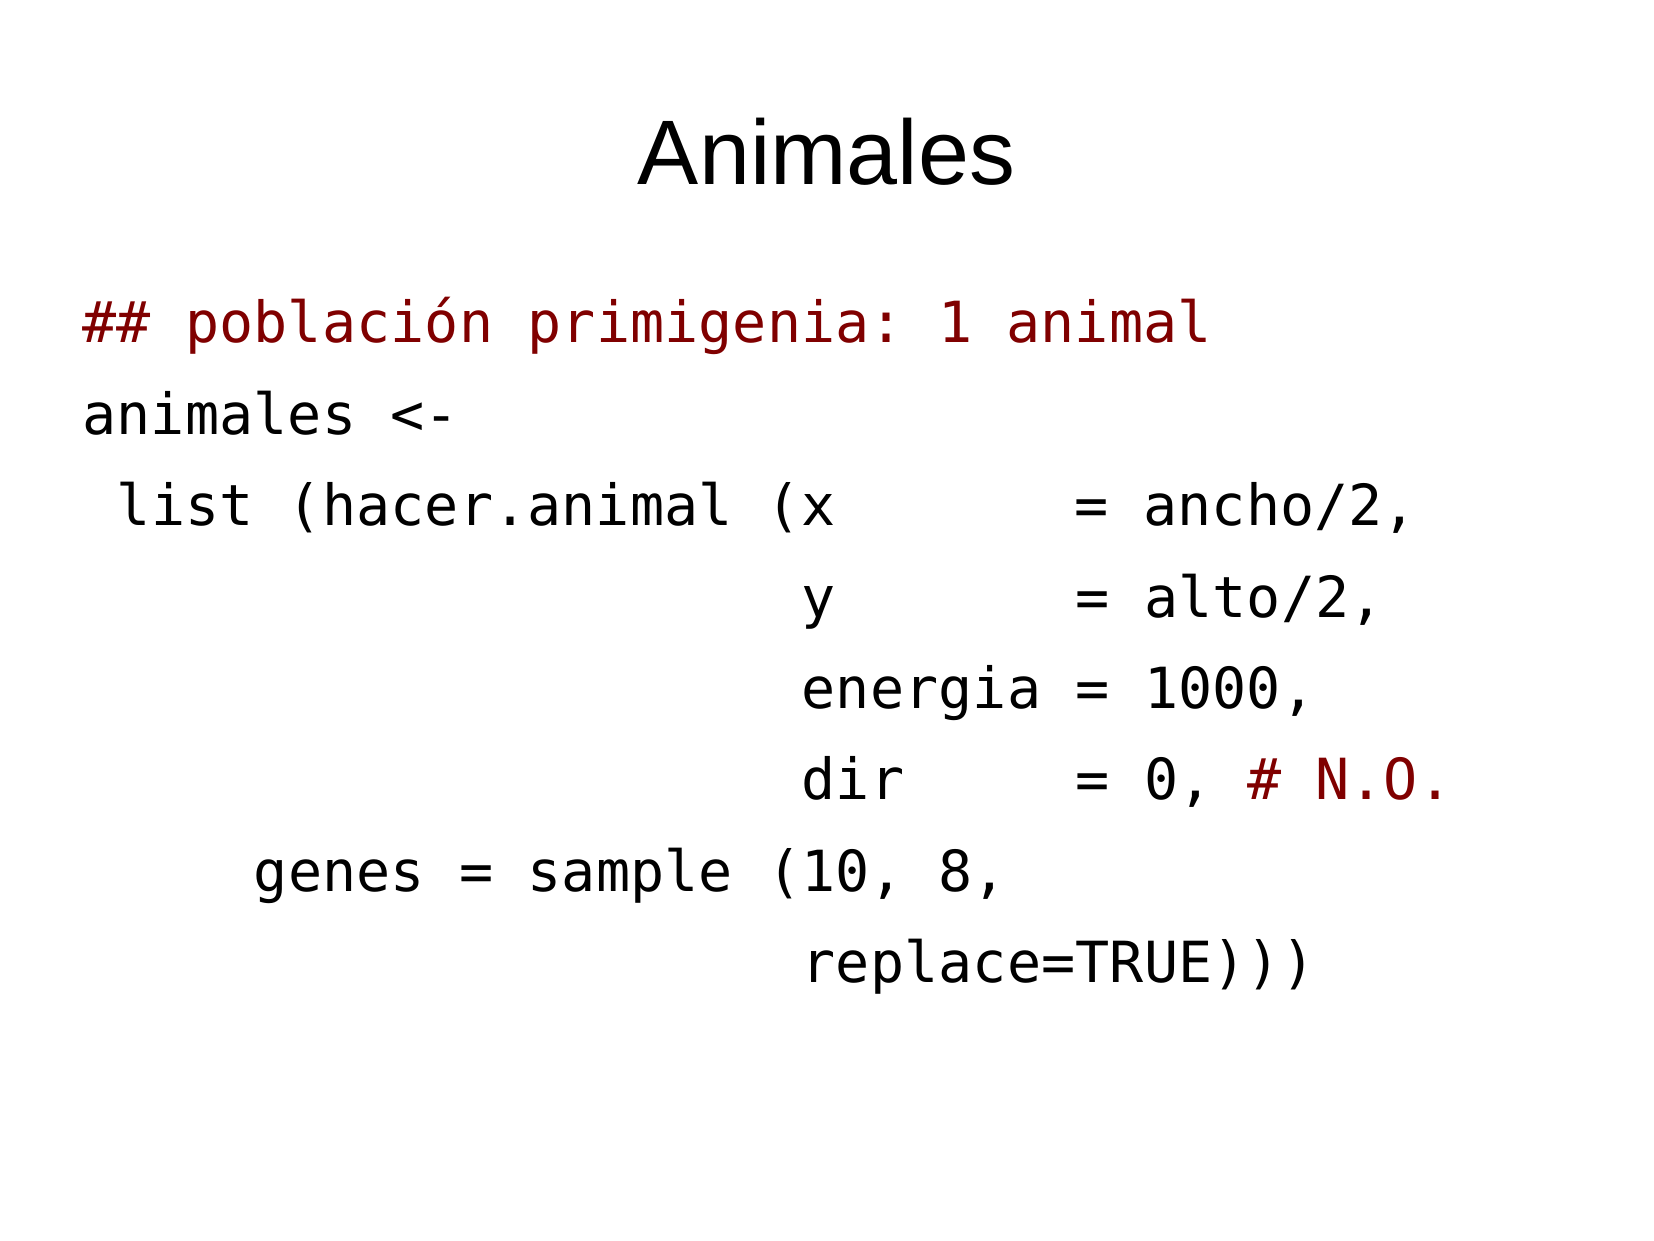

# Animales
## población primigenia: 1 animal
animales <-
 list (hacer.animal (x = ancho/2,
 y = alto/2,
 energia = 1000,
 dir = 0, # N.O.
 genes = sample (10, 8,
 replace=TRUE)))